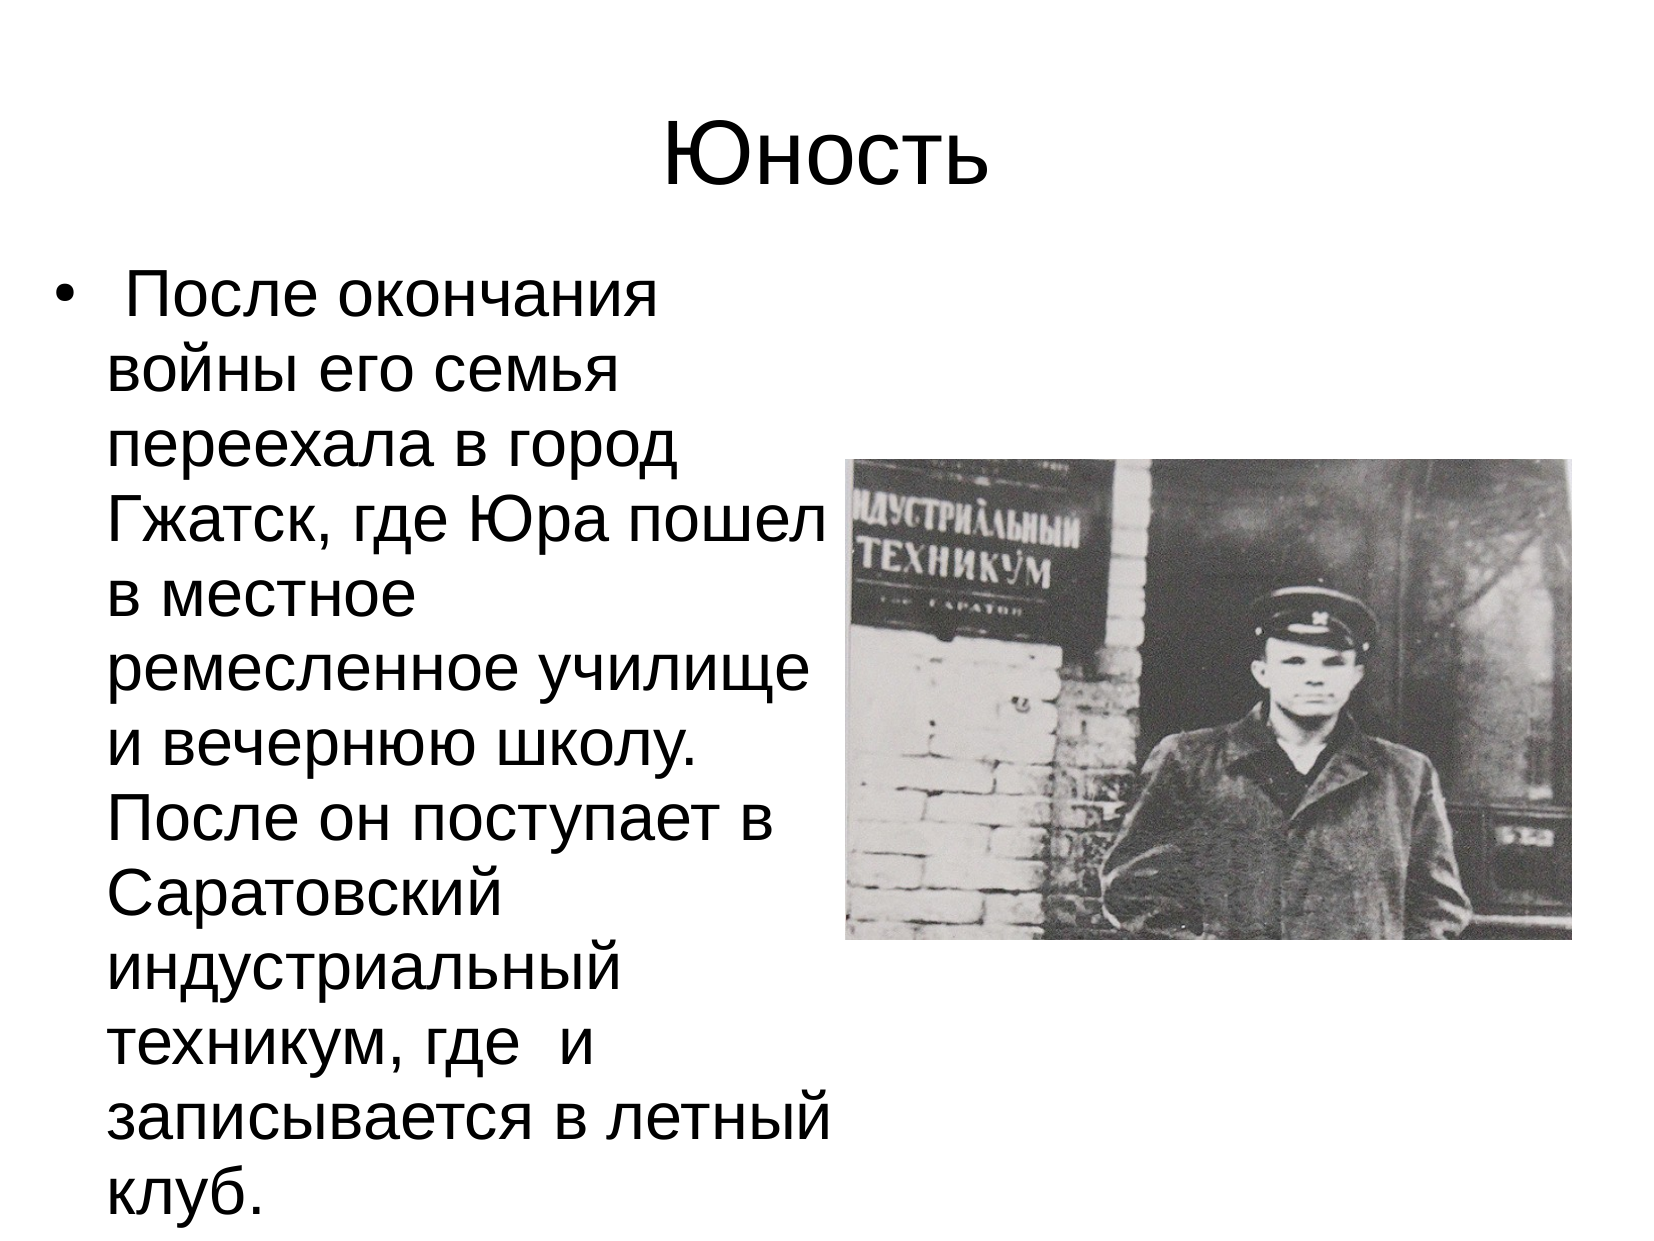

# Юность
 После окончания войны его семья переехала в город Гжатск, где Юра пошел в местное ремесленное училище и вечернюю школу. После он поступает в Саратовский индустриальный техникум, где и записывается в летный клуб.
 В клубе он освоил самолет ЯК-18 и совершил на нем более 190 полетов. В 1955 году, после призыва в армию, он направляется в авиационное училище. В нем Юра под руководством опытных лётчиков-испытателей оттачивает свои умения управления крылатыми машинами. После училища он проходит службу на Северном флоте, в авиационном полку. К концу 1959 года Юра налетал в общей сложности более 260 часов и получил квалификацию летчика 1 класса.